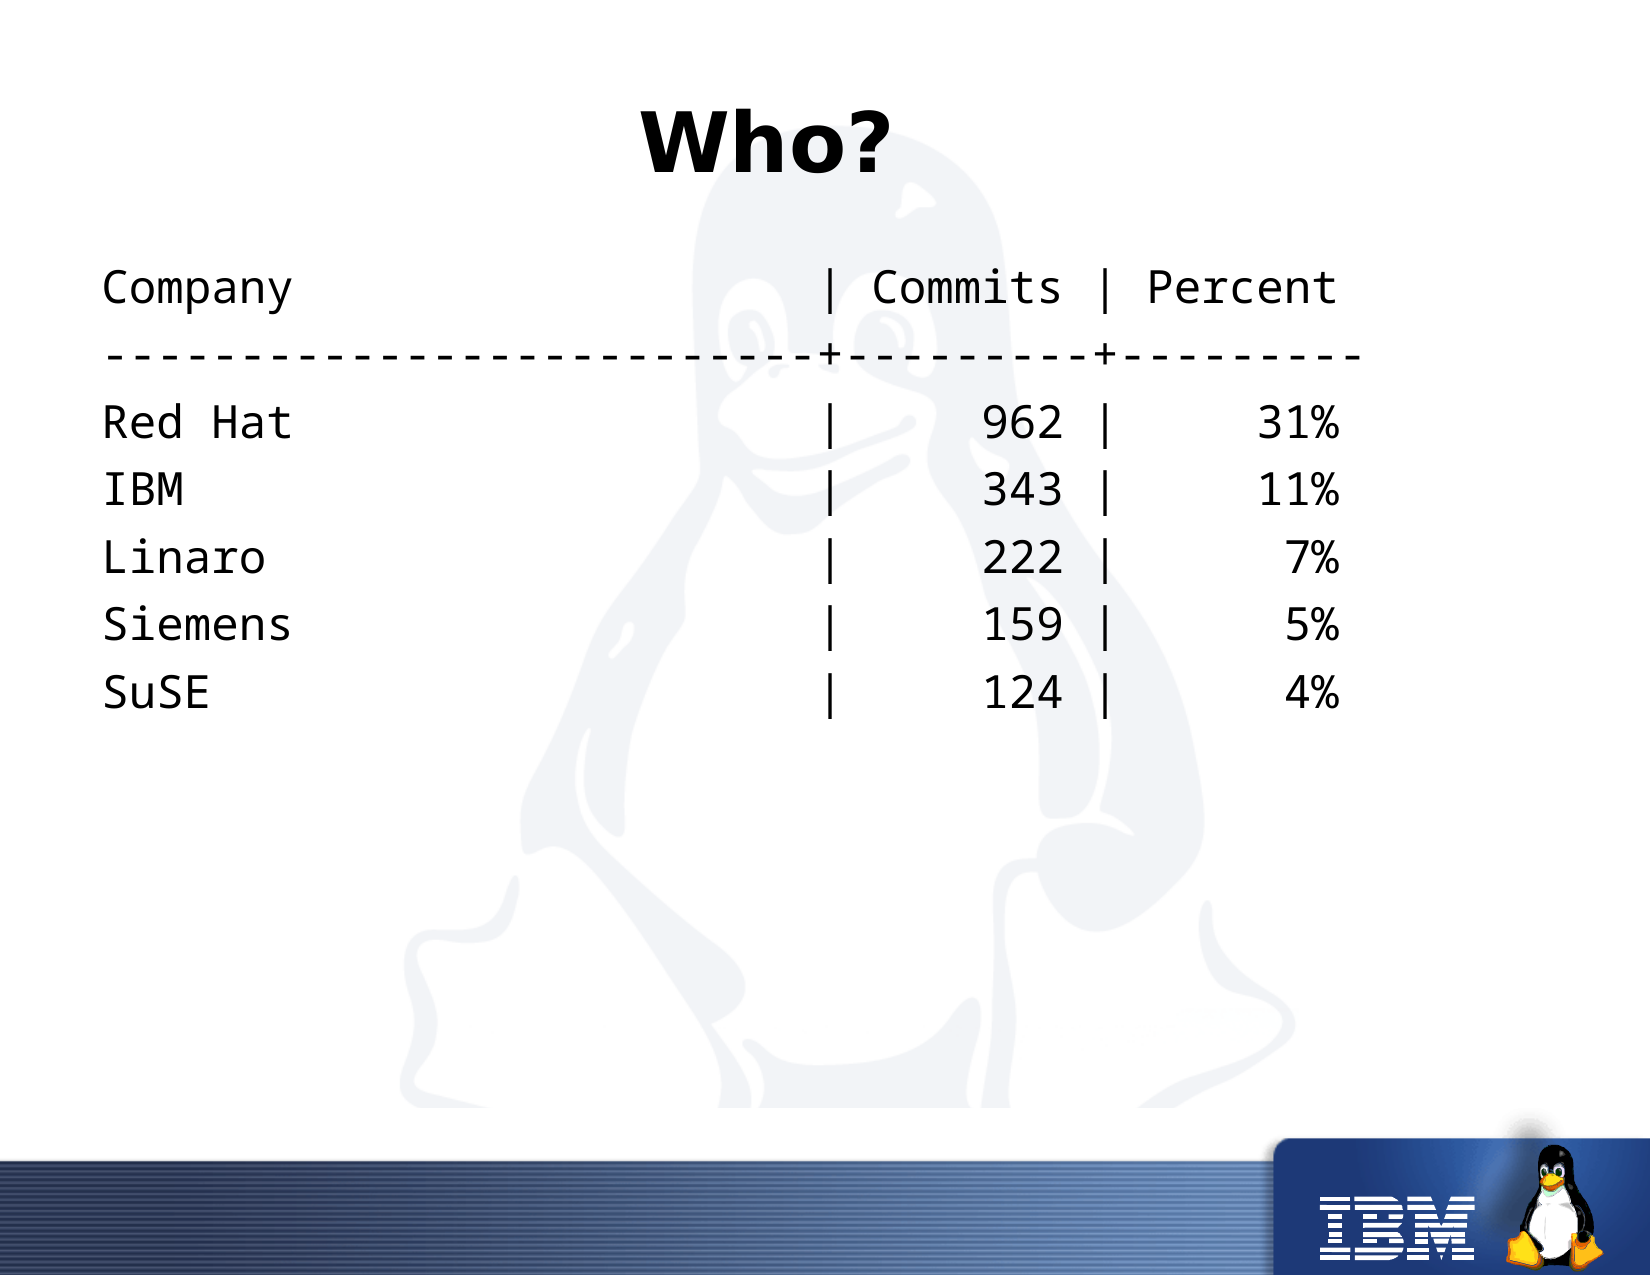

# Who?
Company | Commits | Percent
--------------------------+---------+---------
Red Hat | 962 | 31%
IBM | 343 | 11%
Linaro | 222 | 7%
Siemens | 159 | 5%
SuSE | 124 | 4%